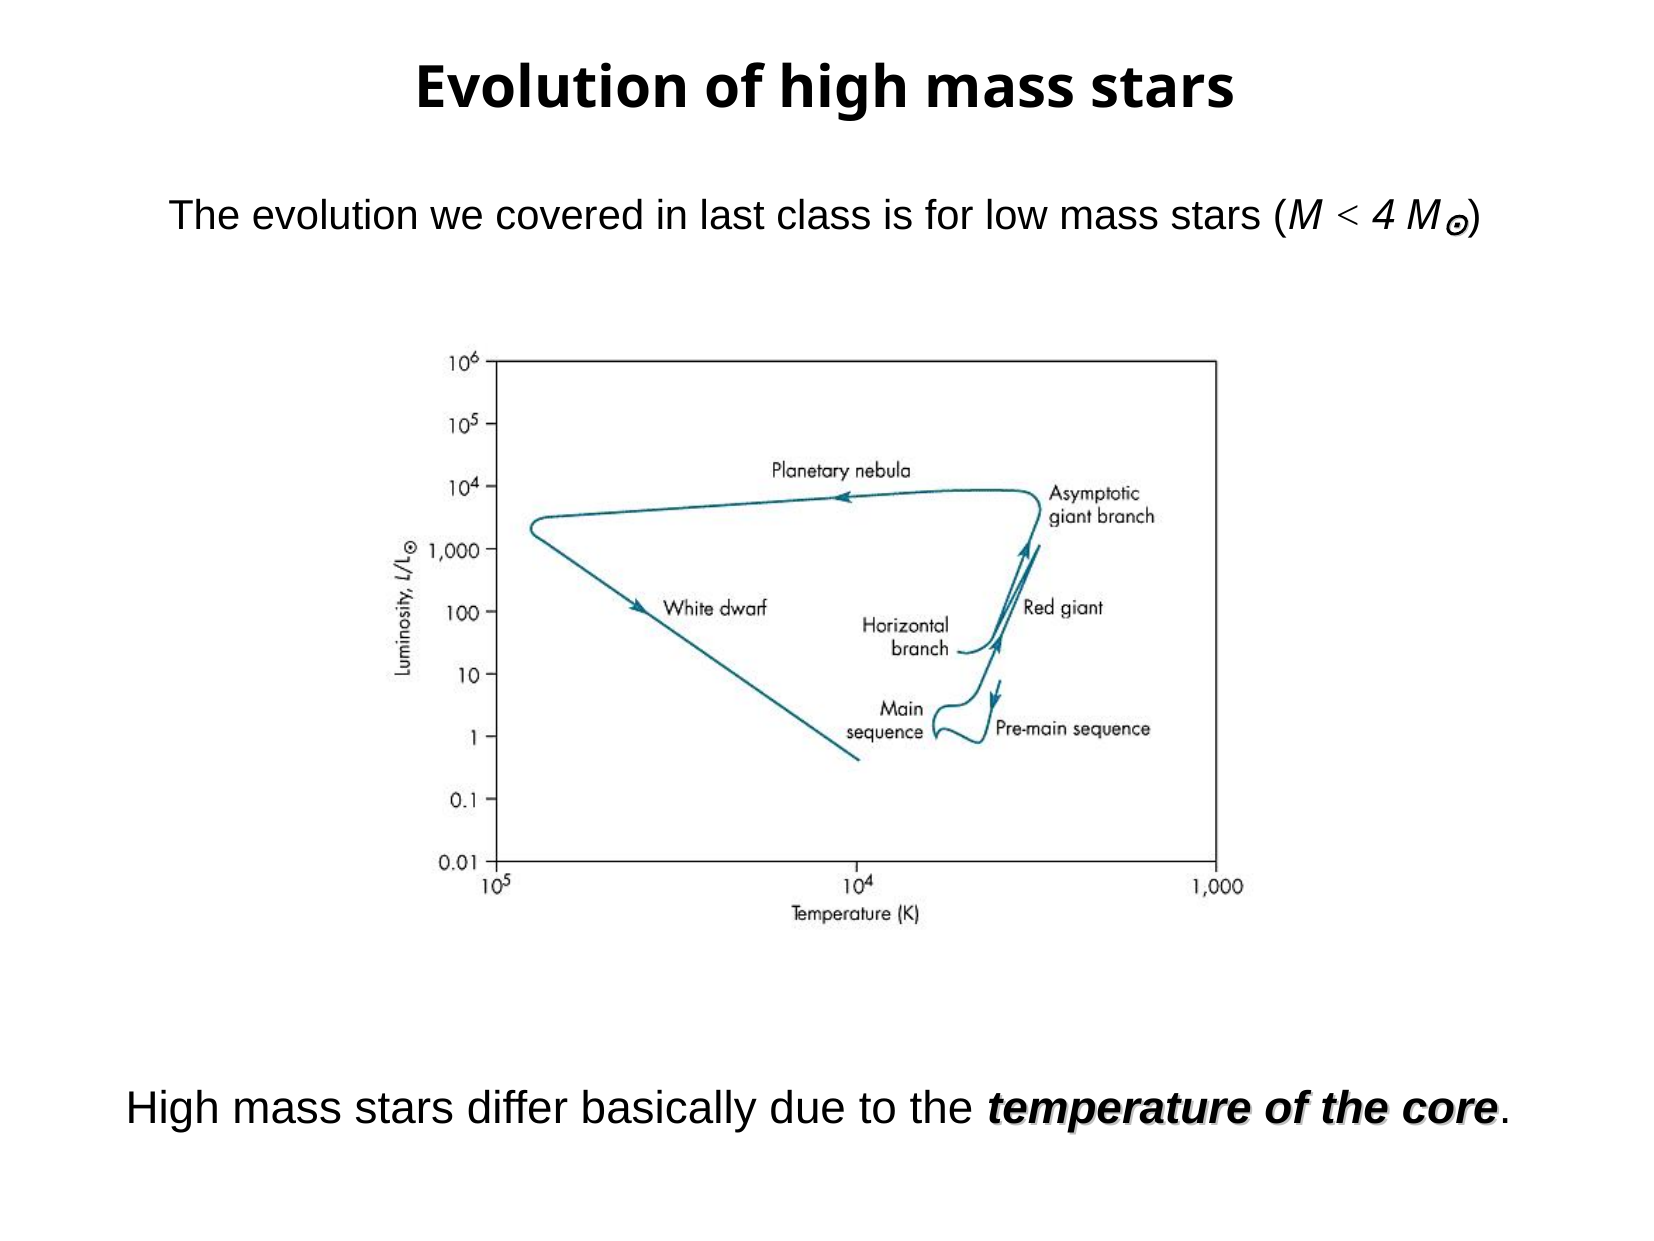

Evolution of high mass stars
The evolution we covered in last class is for low mass stars (M < 4 M⊙)
High mass stars differ basically due to the temperature of the core.